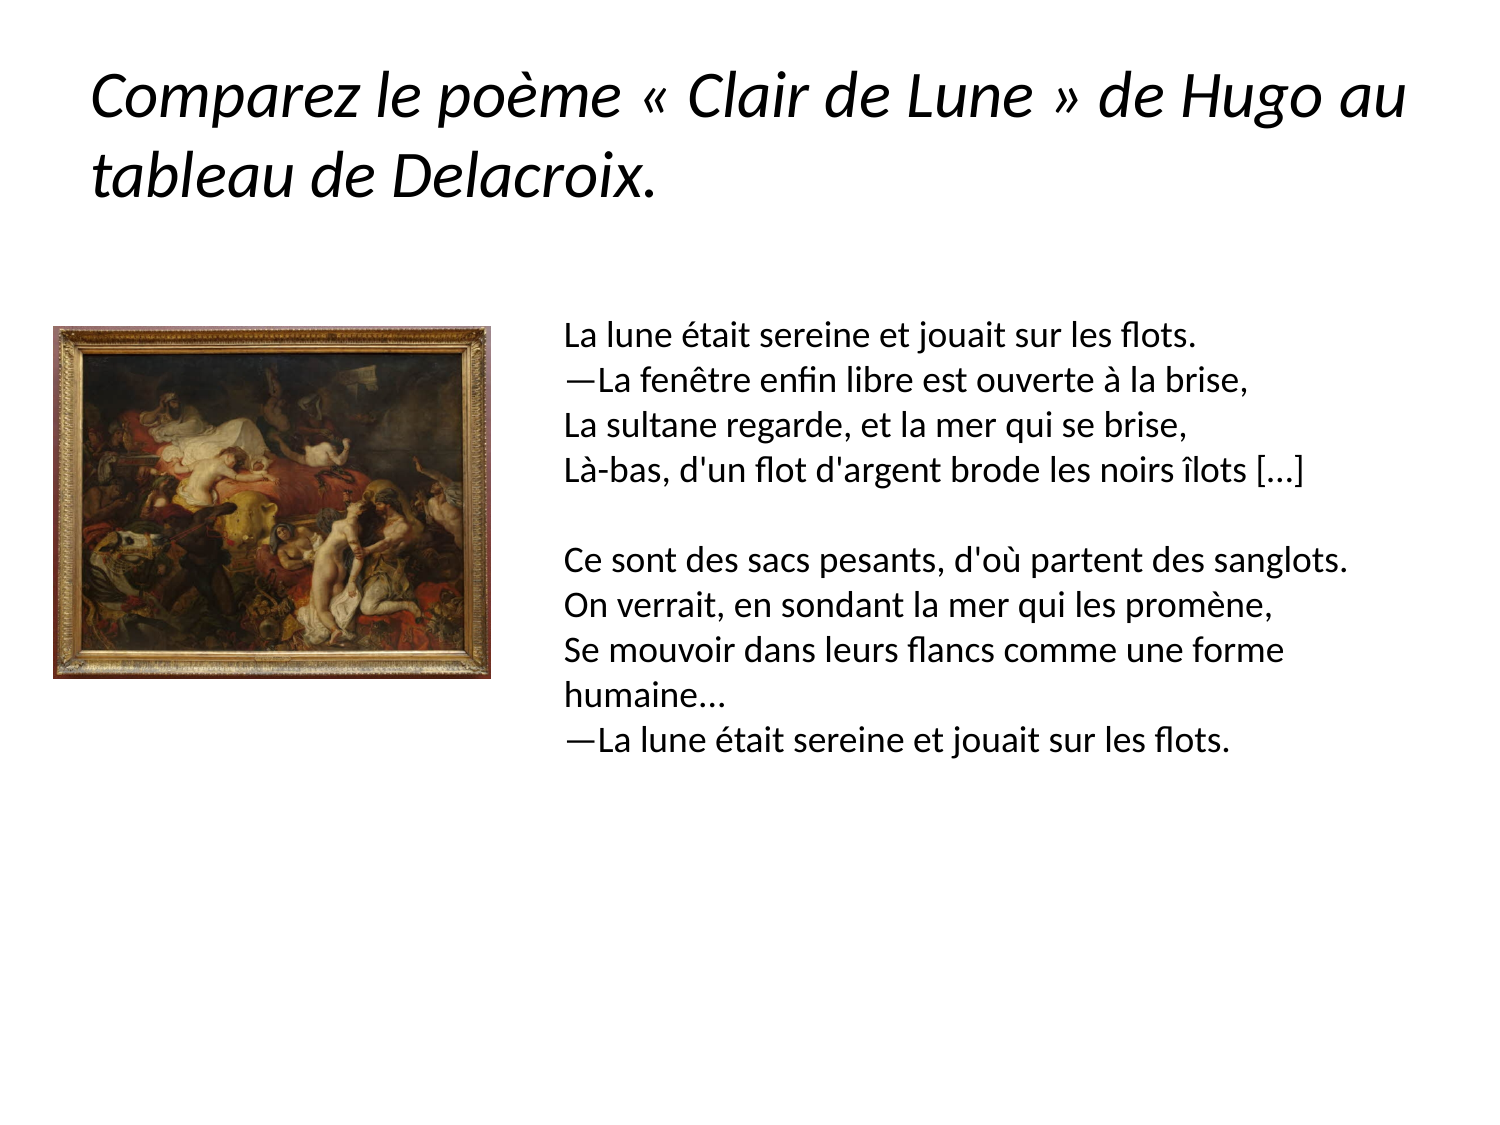

Comparez le poème « Clair de Lune » de Hugo au tableau de Delacroix.
#
La lune était sereine et jouait sur les flots.
—La fenêtre enfin libre est ouverte à la brise,
La sultane regarde, et la mer qui se brise,
Là-bas, d'un flot d'argent brode les noirs îlots […]
Ce sont des sacs pesants, d'où partent des sanglots.
On verrait, en sondant la mer qui les promène,
Se mouvoir dans leurs flancs comme une forme humaine...
—La lune était sereine et jouait sur les flots.